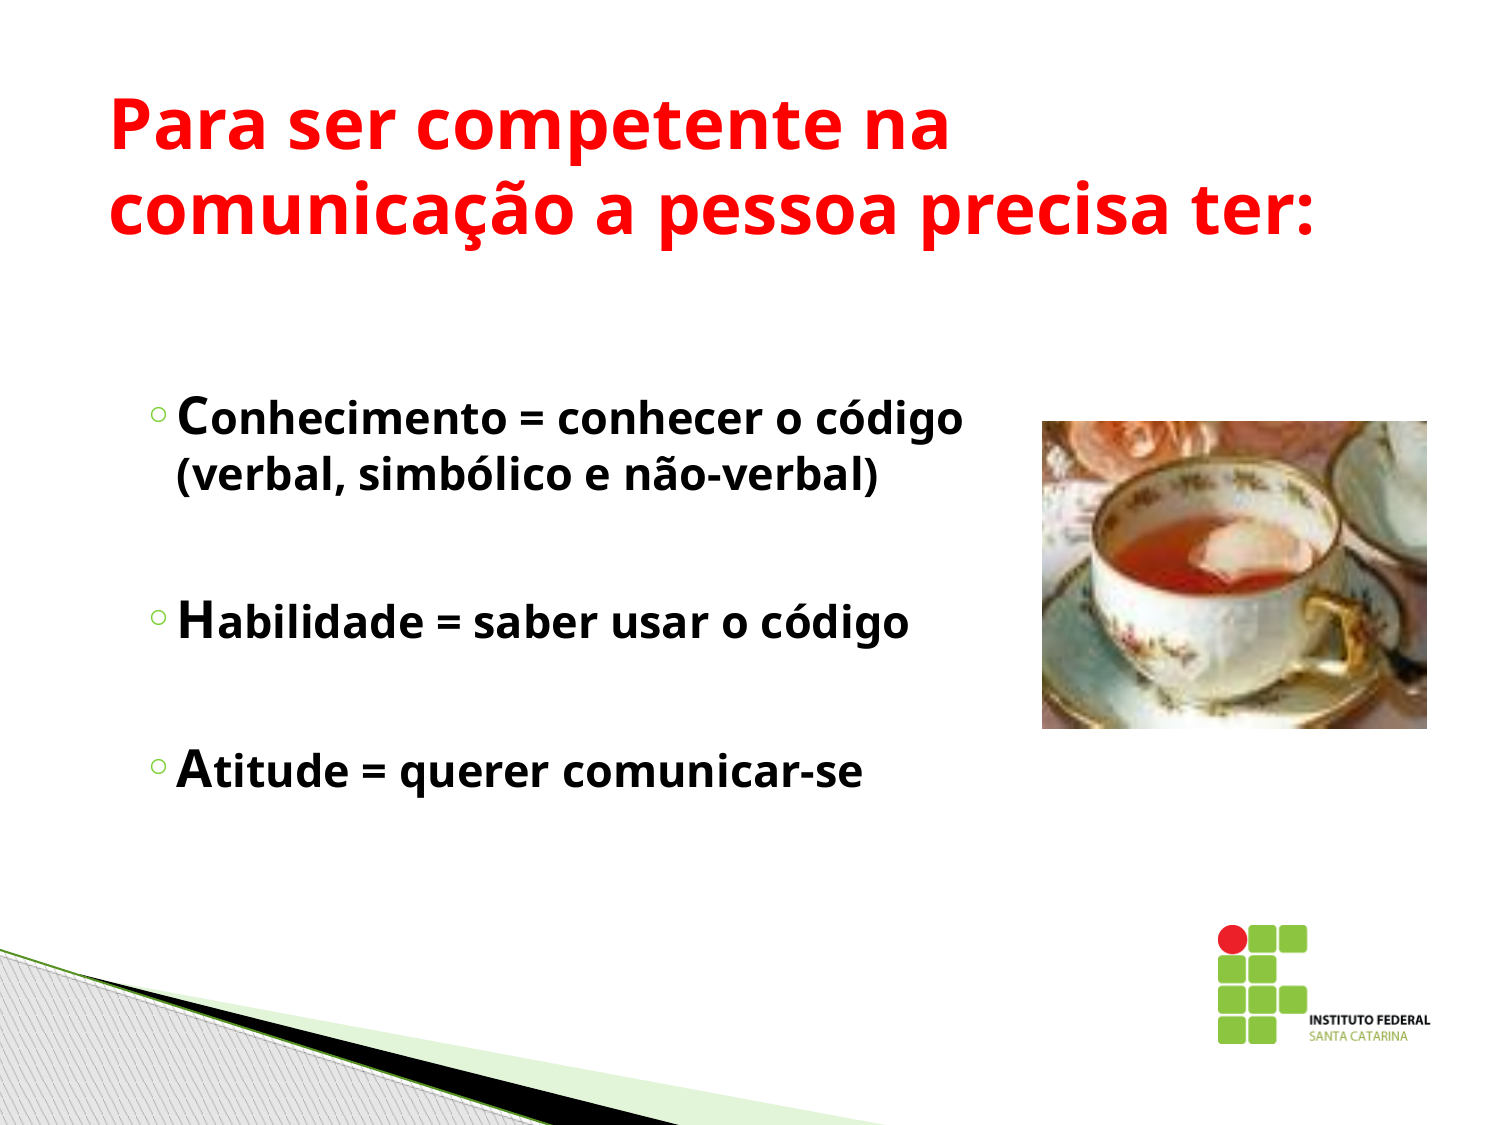

Para ser competente na comunicação a pessoa precisa ter:
# Conhecimento = conhecer o código (verbal, simbólico e não-verbal)
Habilidade = saber usar o código
Atitude = querer comunicar-se